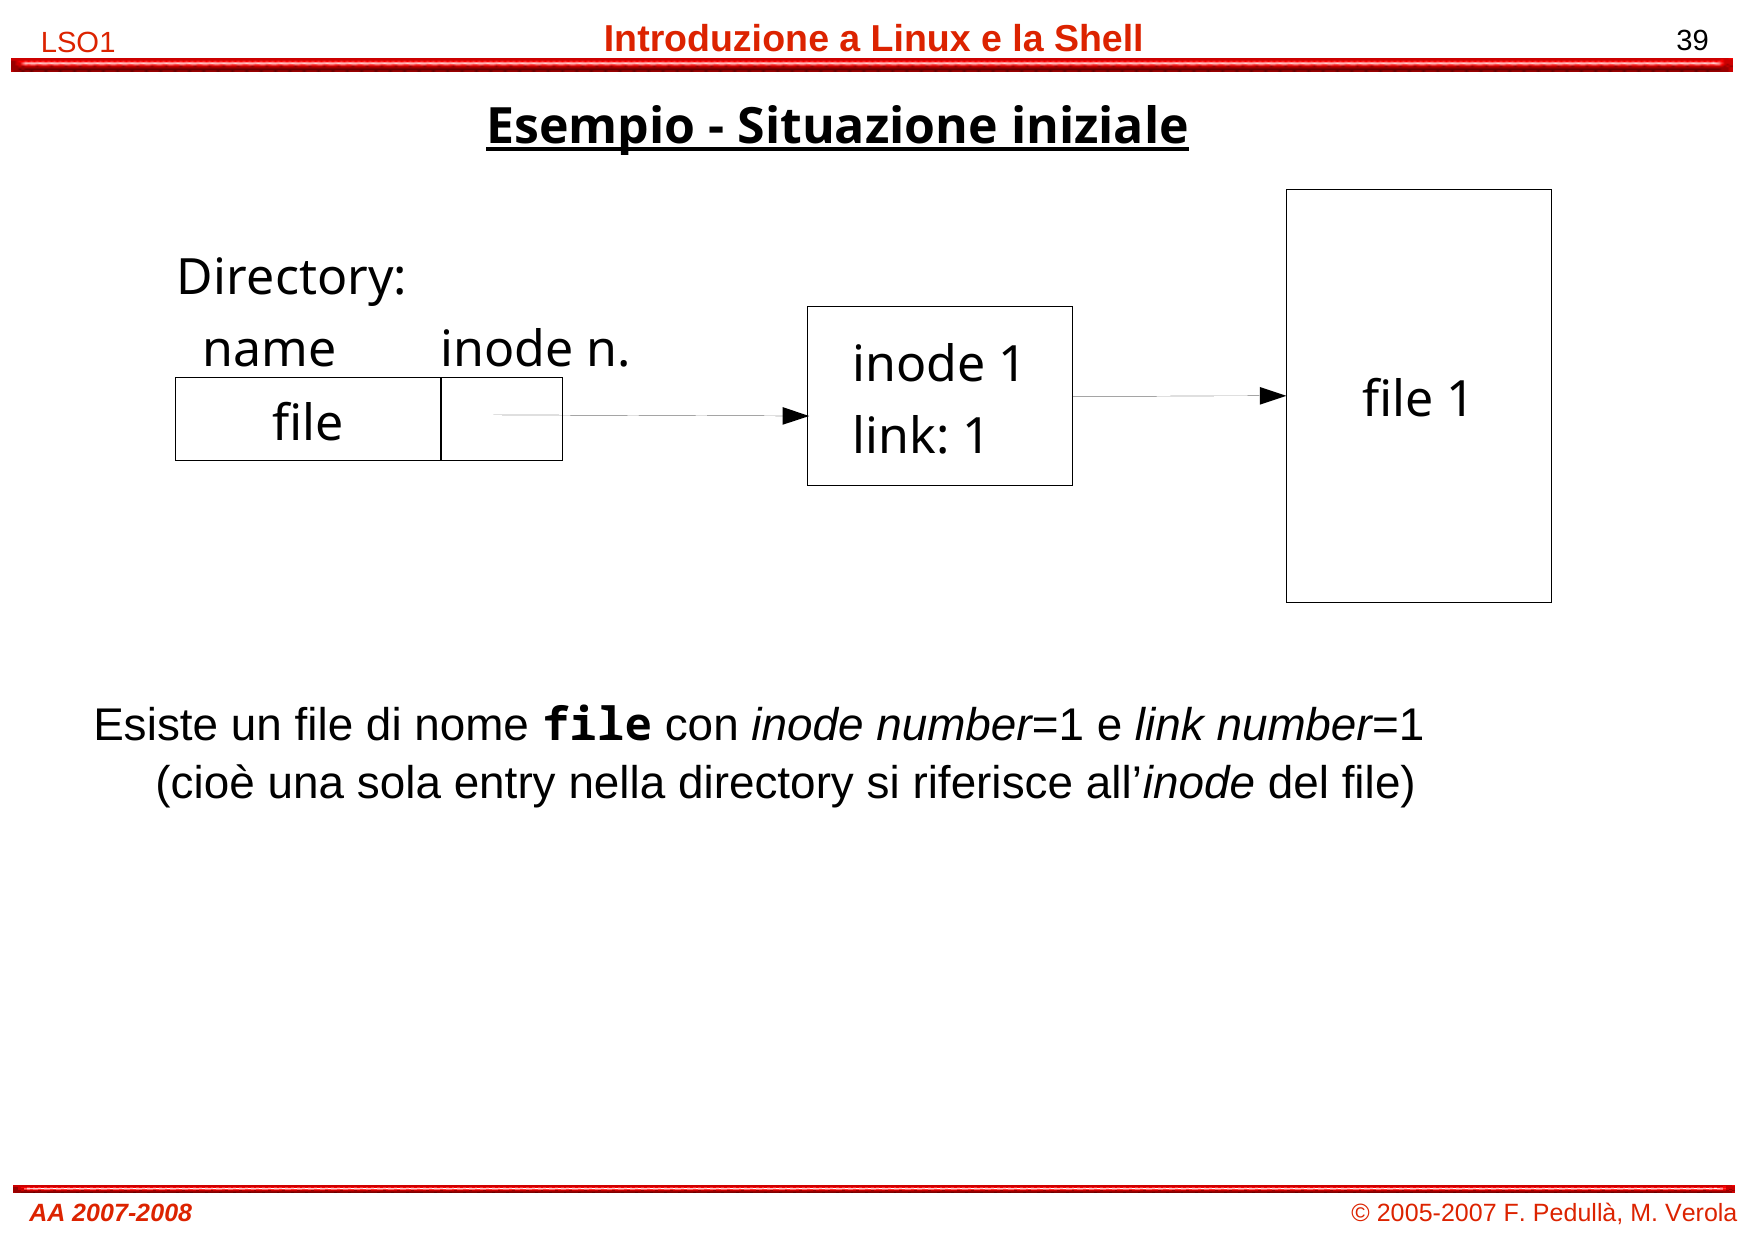

# Esempio - Situazione iniziale
file 1
Directory:
 name inode n.
inode 1
link: 1
file
Esiste un file di nome file con inode number=1 e link number=1
(cioè una sola entry nella directory si riferisce all’inode del file)